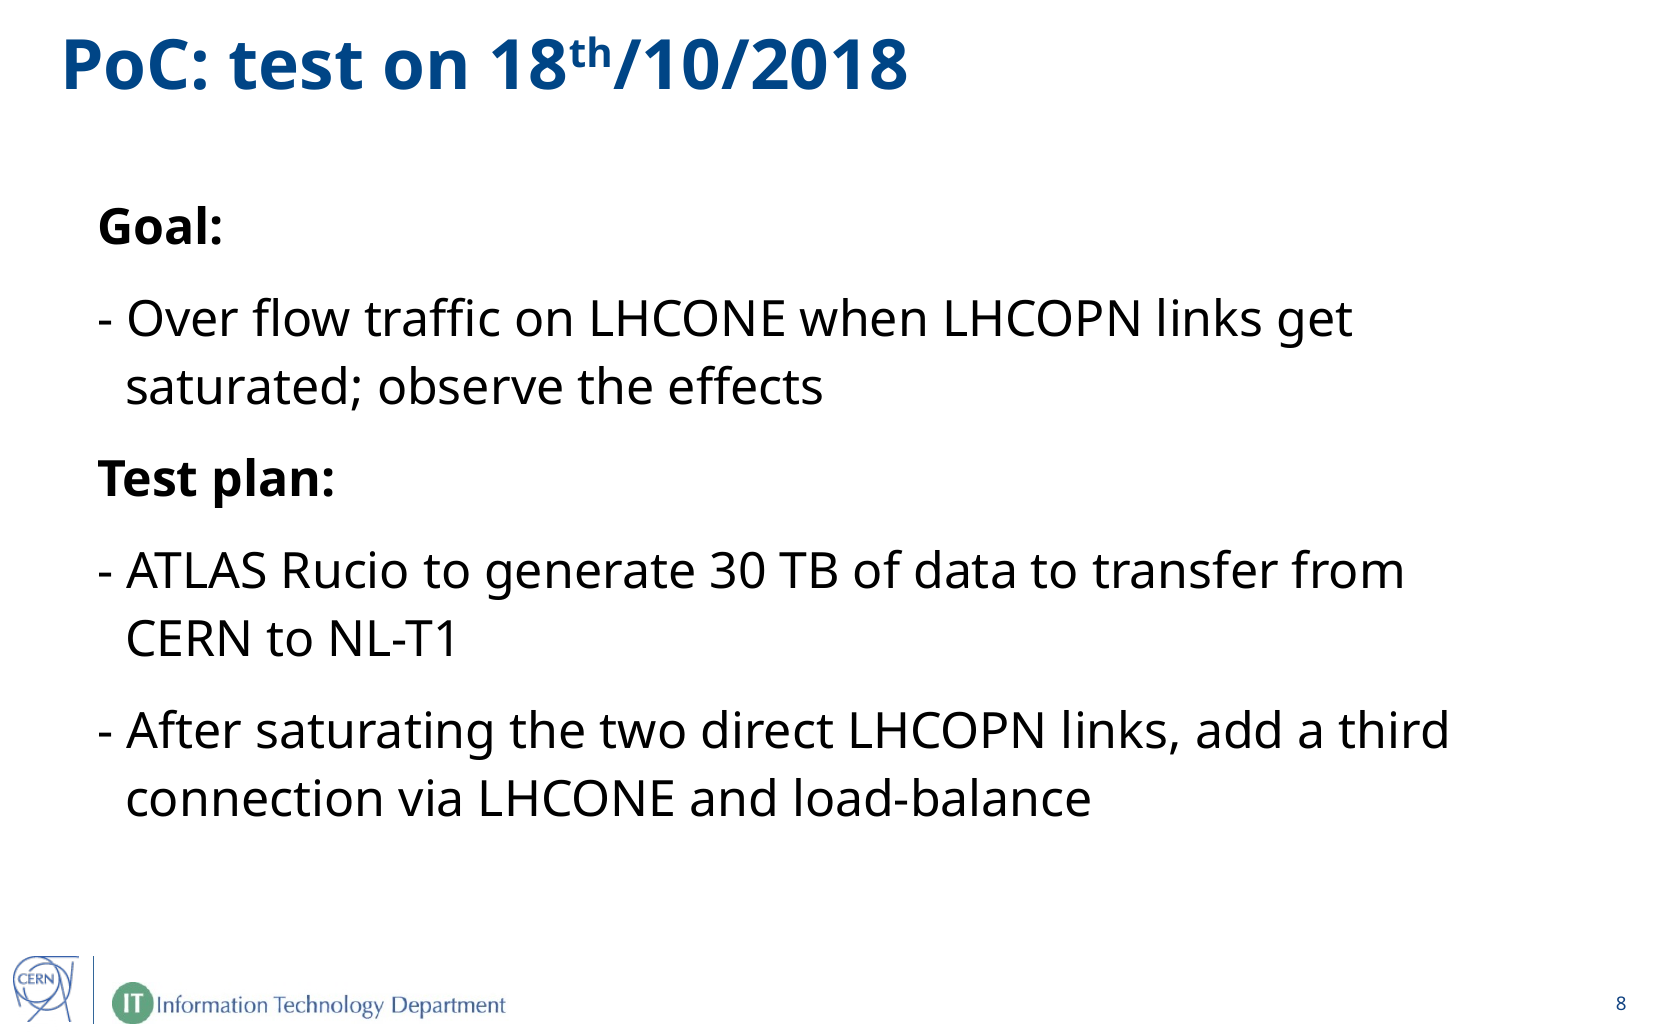

# PoC: test on 18th/10/2018
Goal:
- Over flow traffic on LHCONE when LHCOPN links get saturated; observe the effects
Test plan:
- ATLAS Rucio to generate 30 TB of data to transfer from CERN to NL-T1
- After saturating the two direct LHCOPN links, add a third connection via LHCONE and load-balance